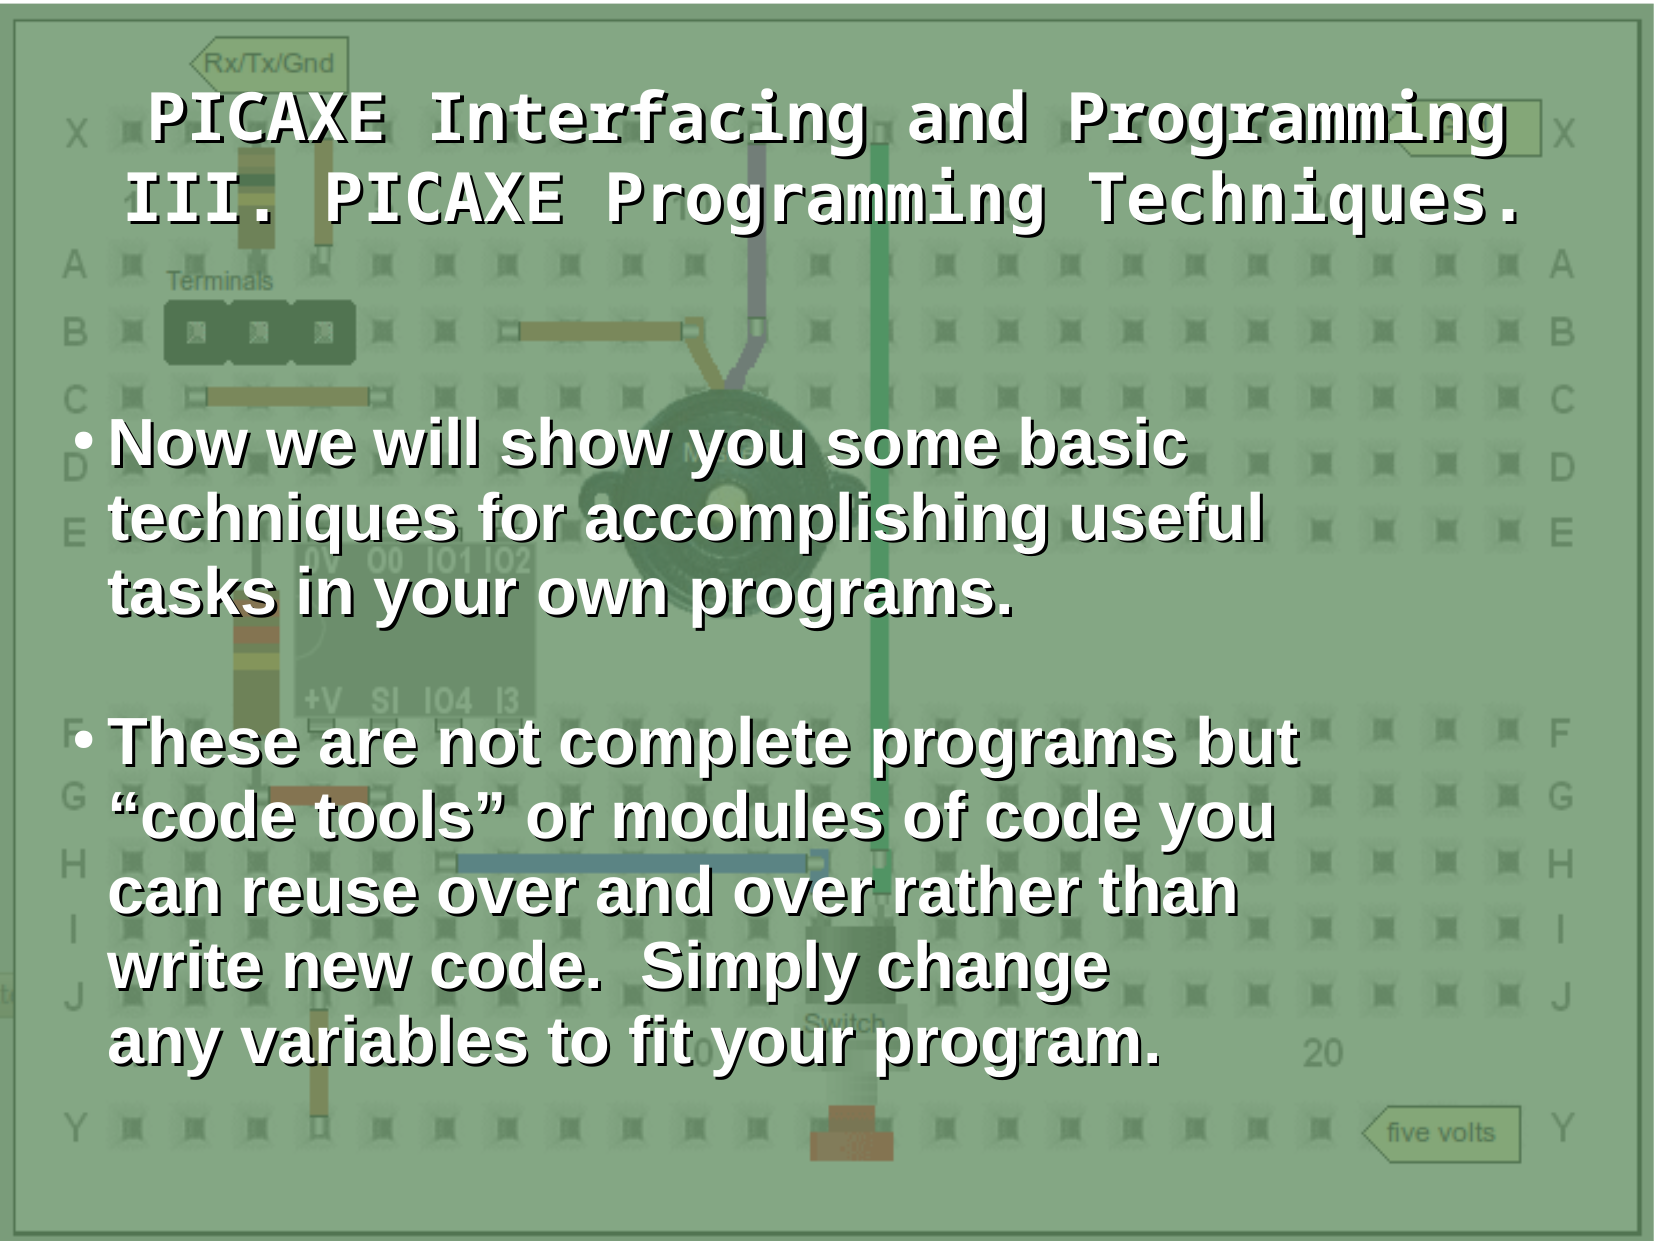

# PICAXE Interfacing and Programming III. PICAXE Programming Techniques.
Now we will show you some basic
techniques for accomplishing useful
tasks in your own programs.
These are not complete programs but
“code tools” or modules of code you
can reuse over and over rather than
write new code. Simply change
any variables to fit your program.